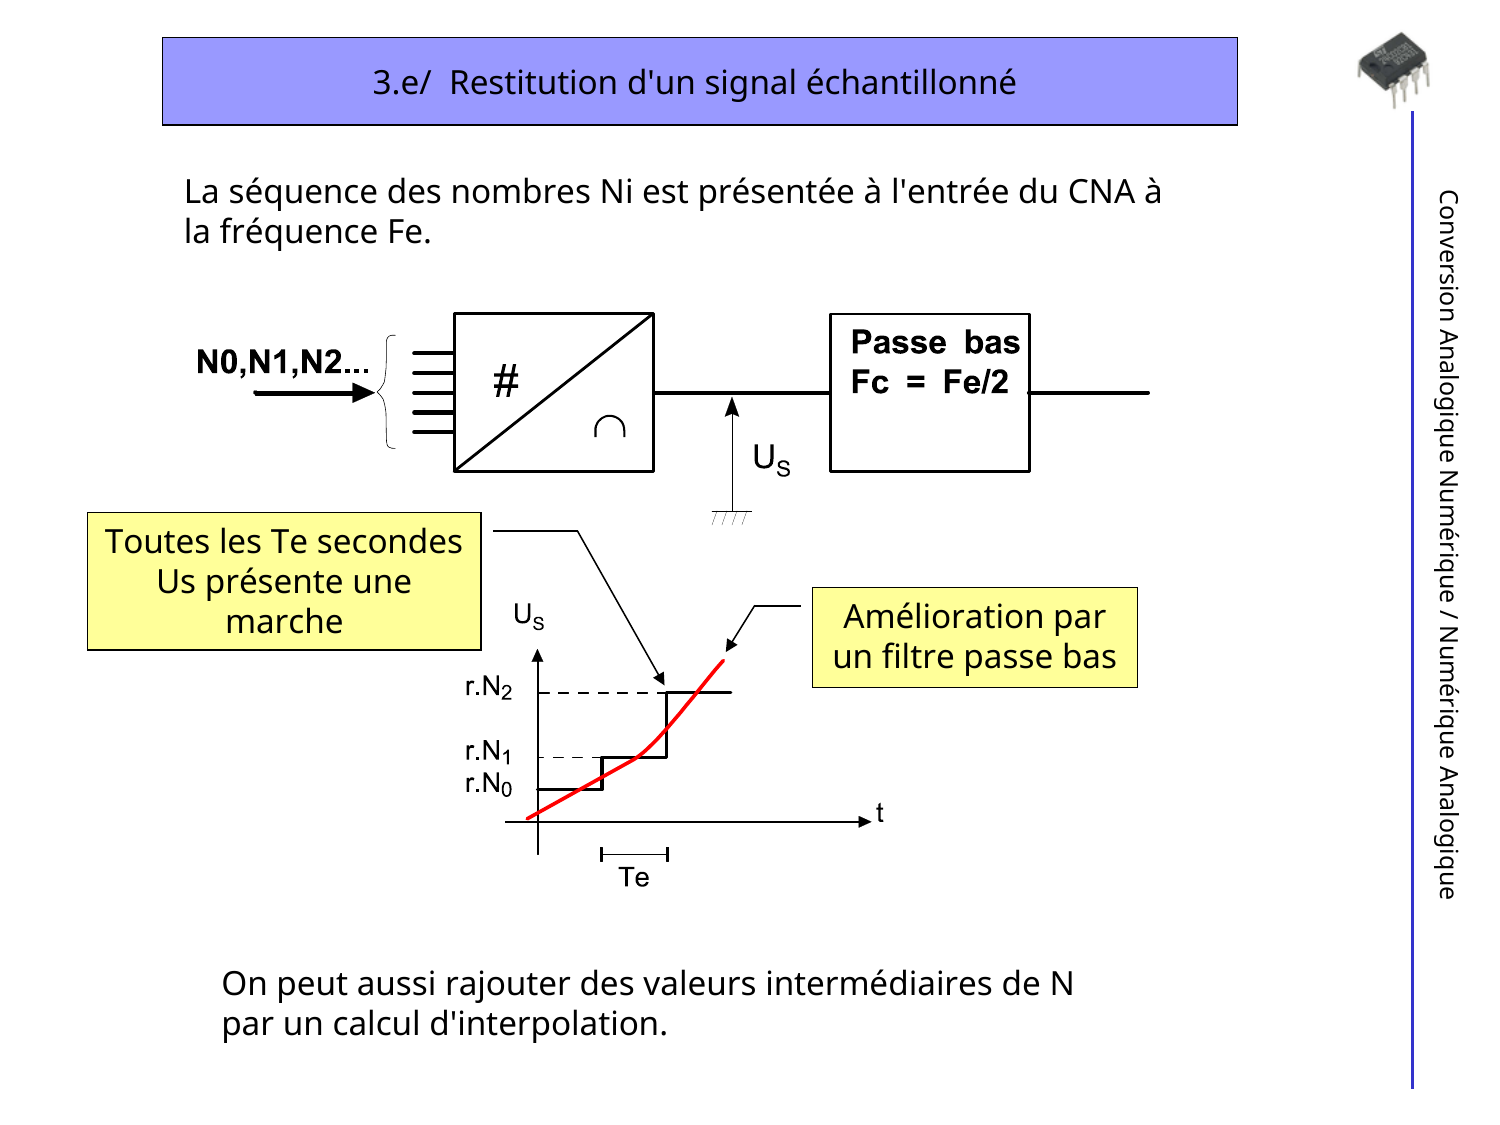

# 3.e/ Restitution d'un signal échantillonné
La séquence des nombres Ni est présentée à l'entrée du CNA à la fréquence Fe.
Conversion Analogique Numérique / Numérique Analogique
Toutes les Te secondes
Us présente une
marche
Amélioration par un filtre passe bas
On peut aussi rajouter des valeurs intermédiaires de N
par un calcul d'interpolation.